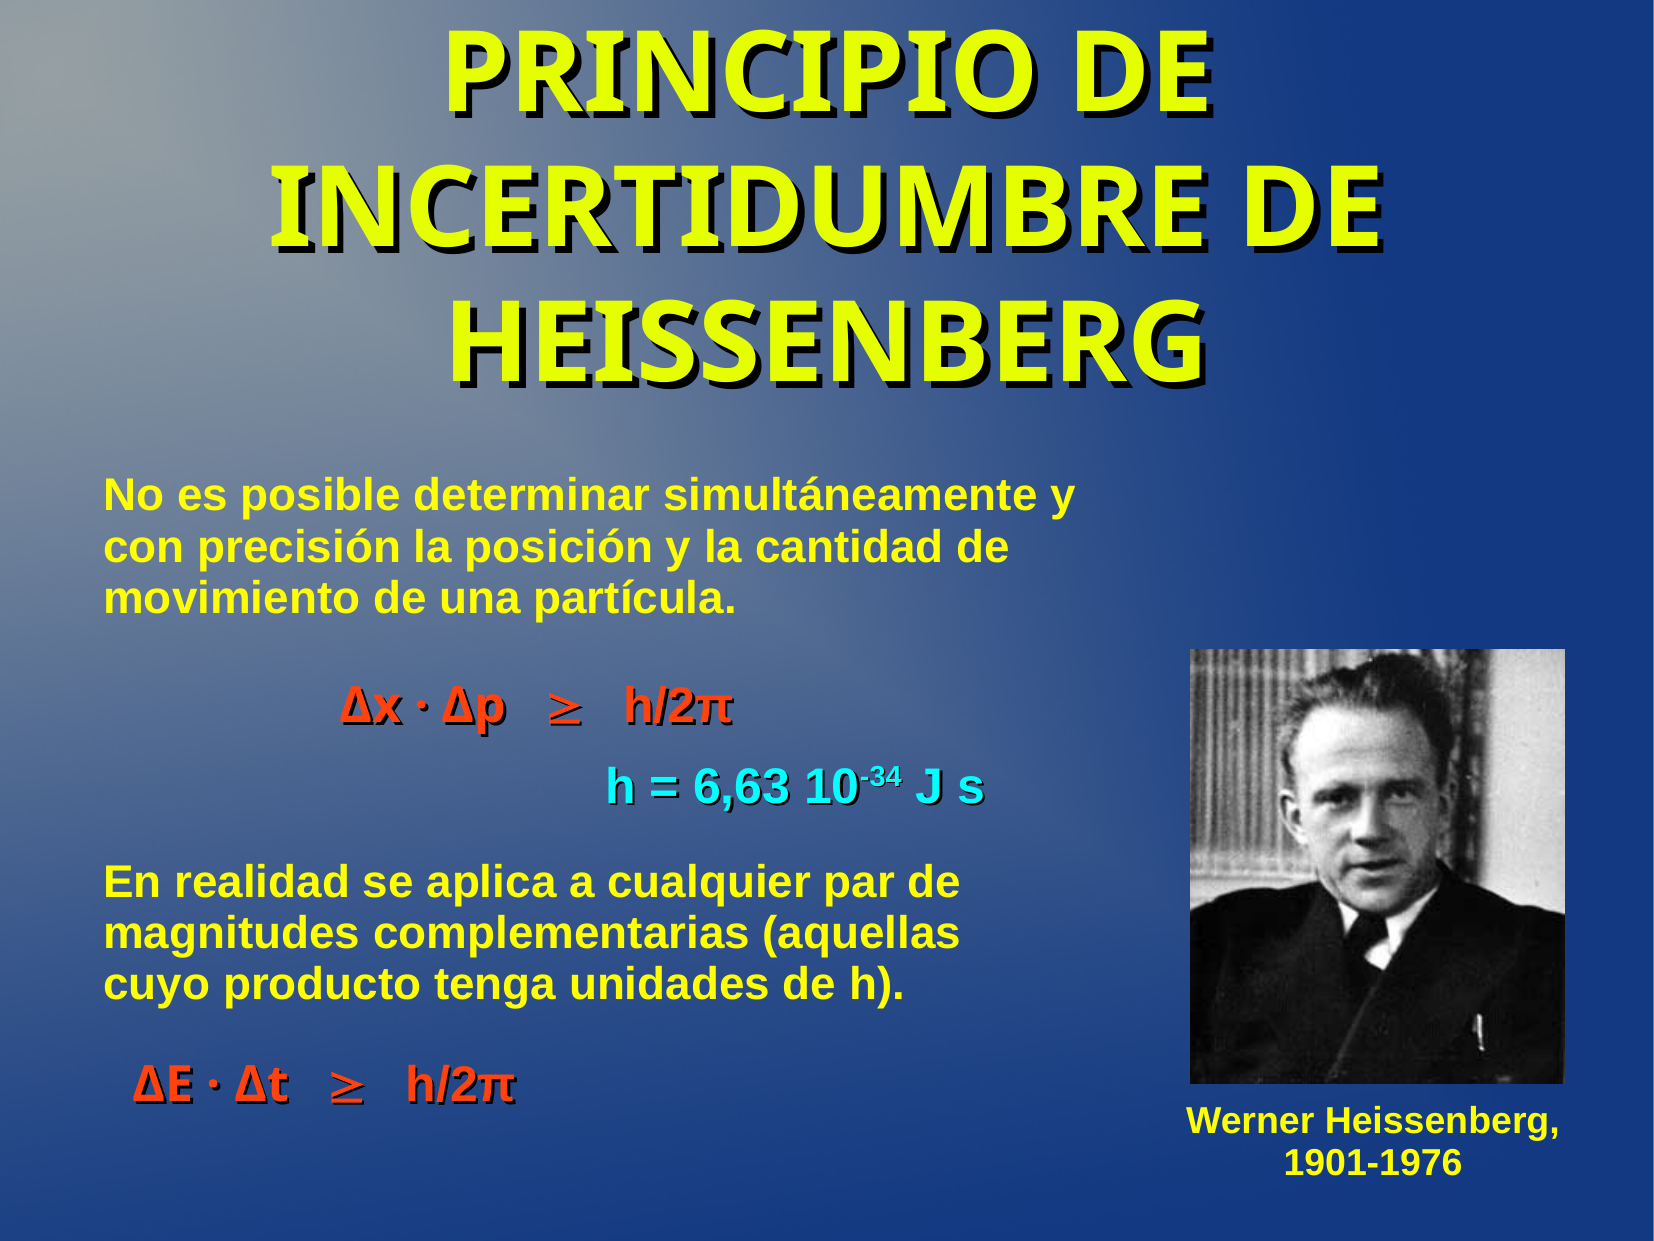

# PRINCIPIO DE INCERTIDUMBRE DE HEISSENBERG
No es posible determinar simultáneamente y con precisión la posición y la cantidad de movimiento de una partícula.
Δx · Δp  h/2π
h = 6,63 10-34 J s
En realidad se aplica a cualquier par de magnitudes complementarias (aquellas cuyo producto tenga unidades de h).
ΔE · Δt  h/2π
Werner Heissenberg, 1901-1976